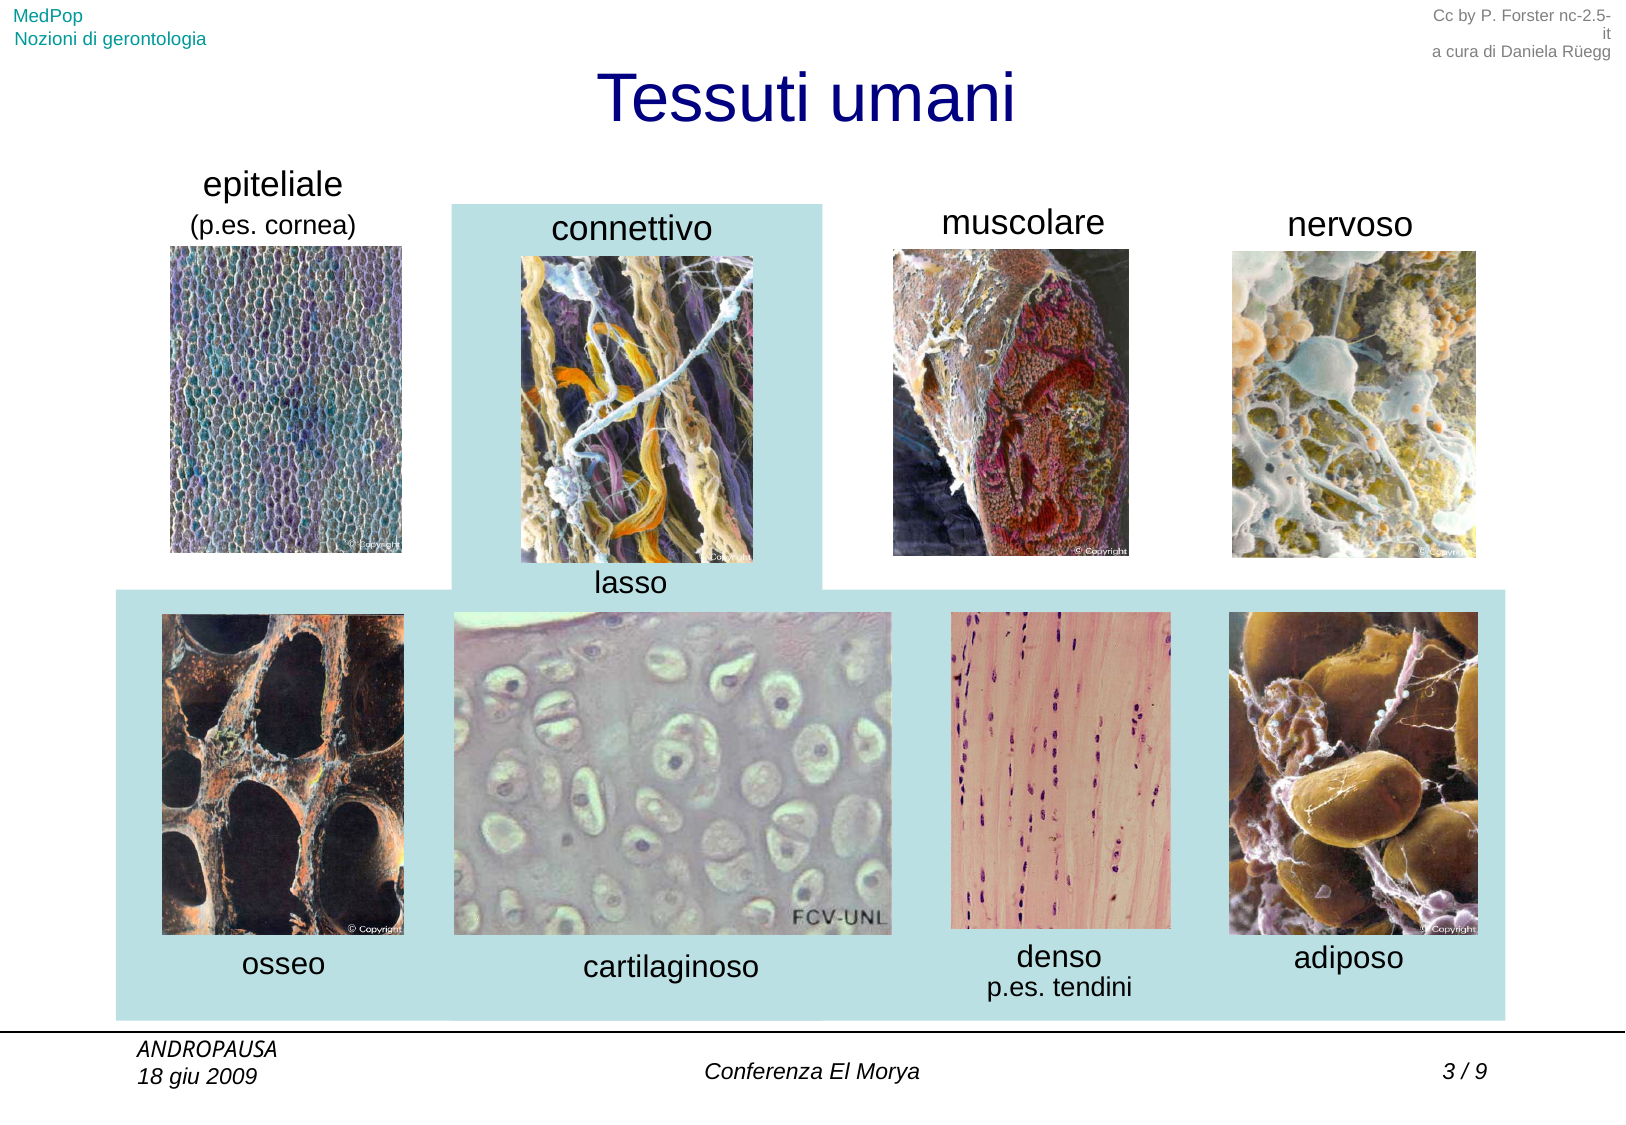

Nozioni di gerontologia
# Tessuti umani
epiteliale
(p.es. cornea)
muscolare
nervoso
connettivo
lasso
denso
p.es. tendini
adiposo
osseo
cartilaginoso
ANDROPAUSA
18 giu 2009
Conferenza El Morya